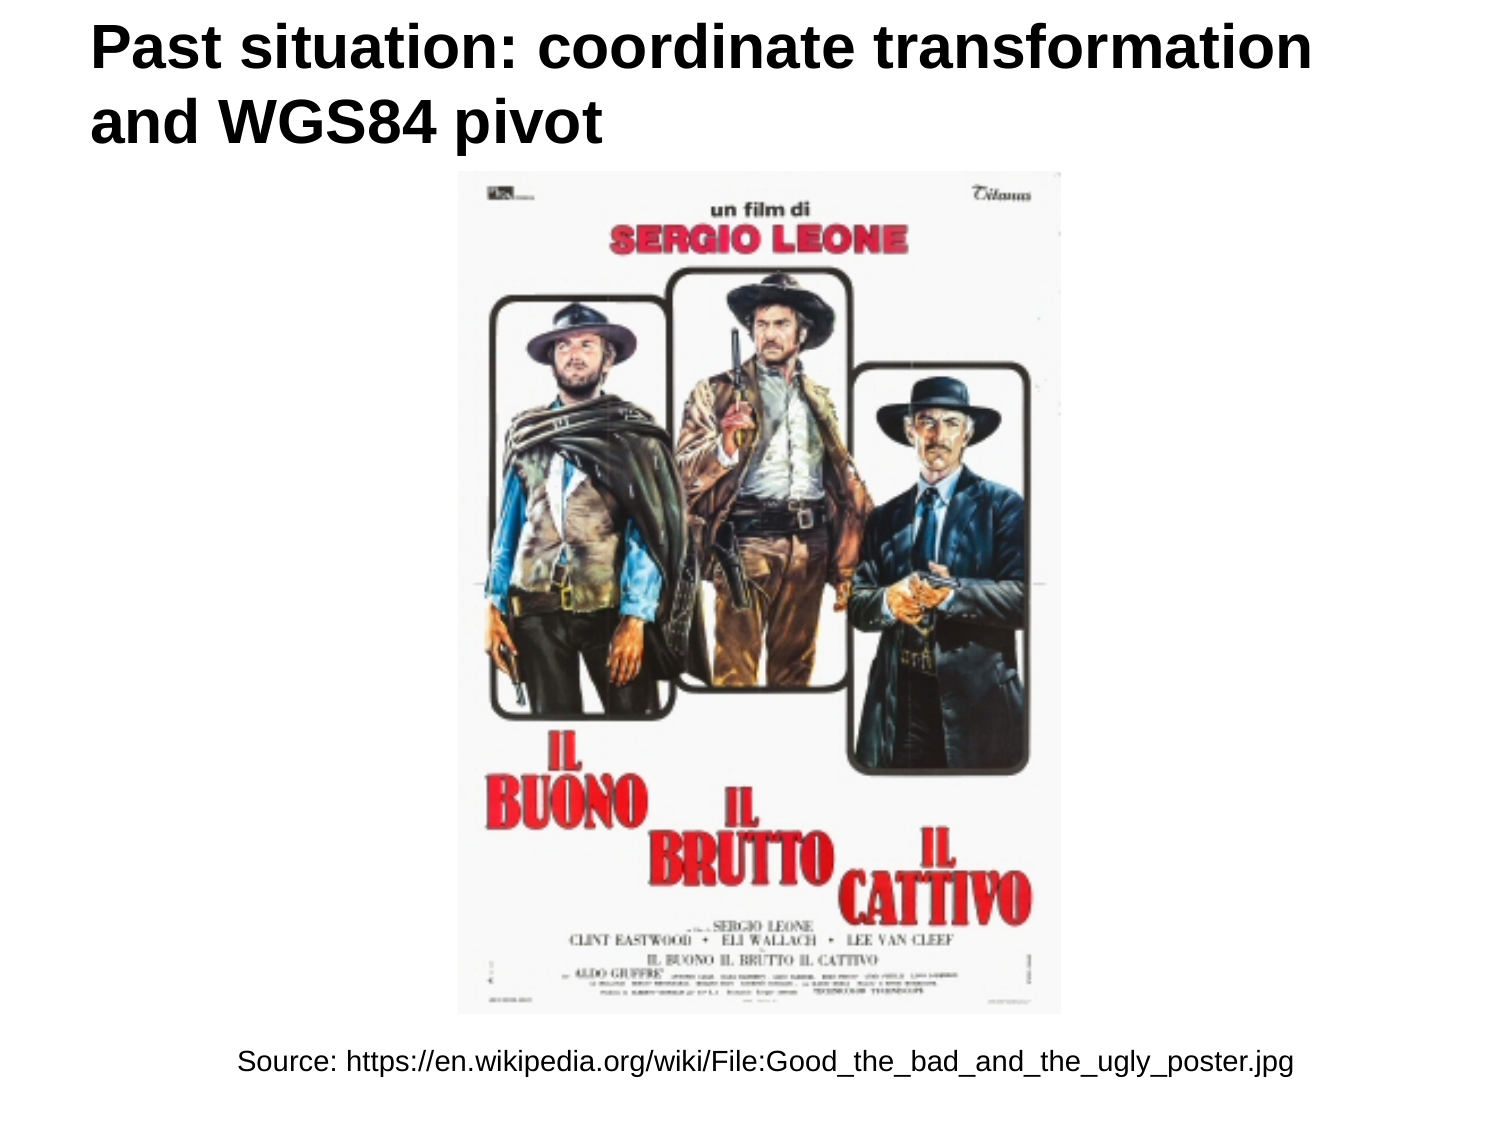

# Past situation: coordinate transformation and WGS84 pivot
Source: https://en.wikipedia.org/wiki/File:Good_the_bad_and_the_ugly_poster.jpg